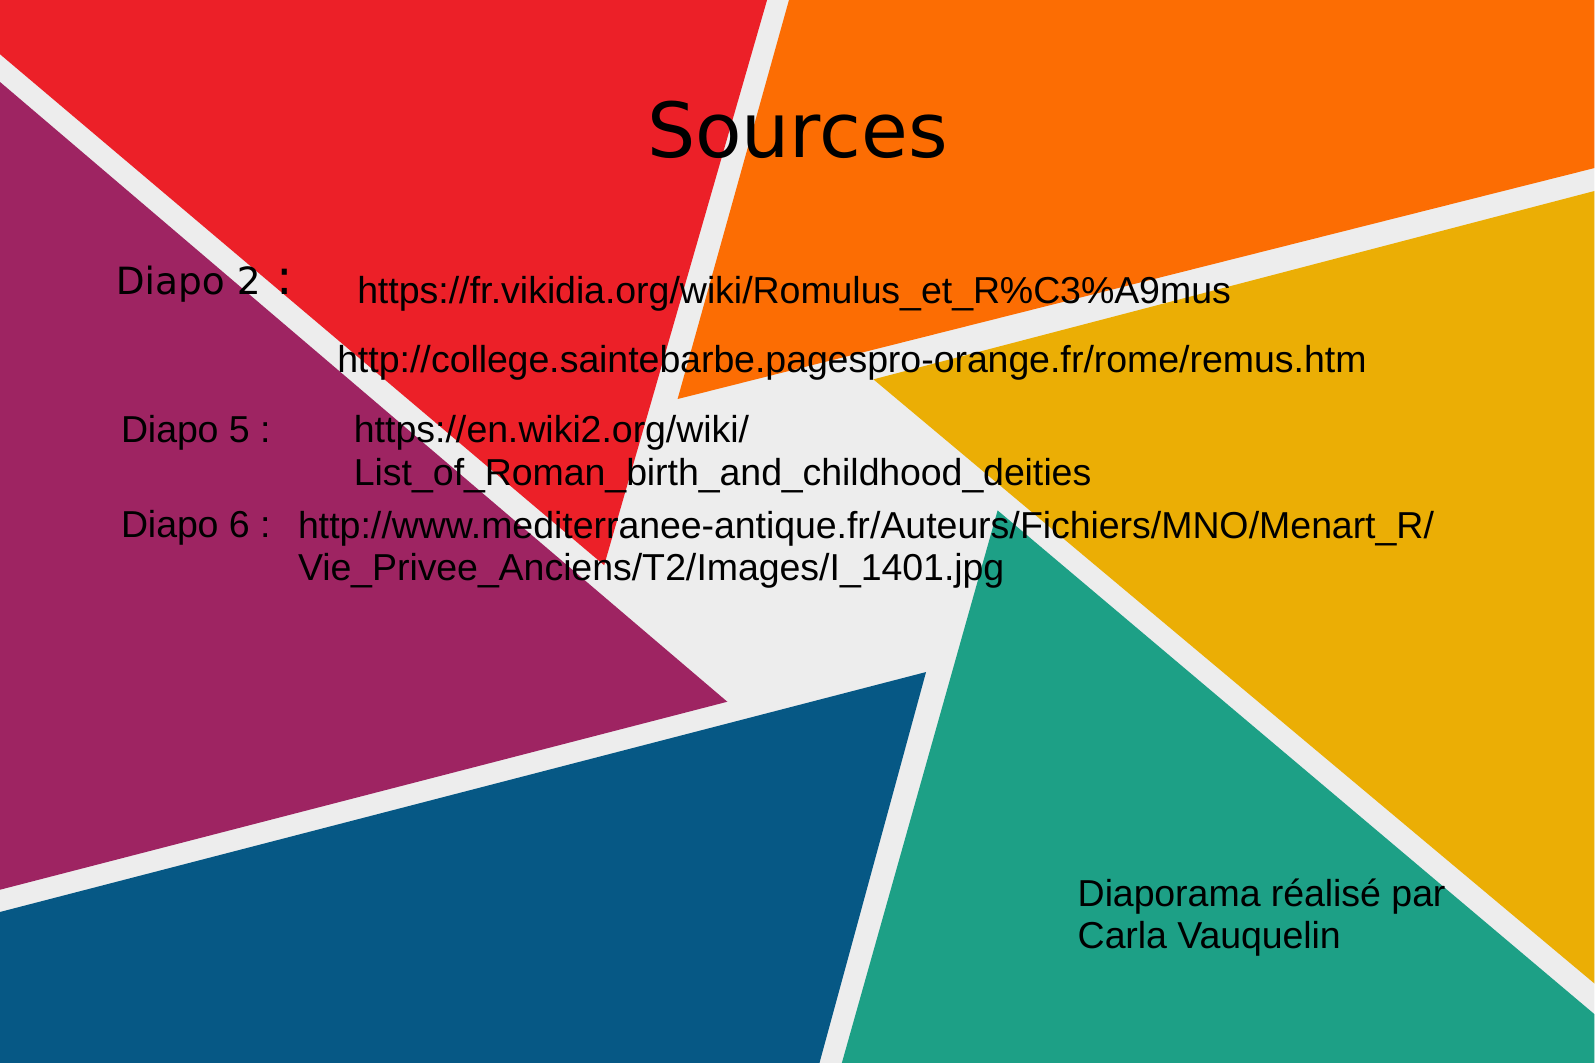

# Sources
 Diapo 2 :
https://fr.vikidia.org/wiki/Romulus_et_R%C3%A9mus
http://college.saintebarbe.pagespro-orange.fr/rome/remus.htm
Diapo 5 :
https://en.wiki2.org/wiki/List_of_Roman_birth_and_childhood_deities
Diapo 6 :
http://www.mediterranee-antique.fr/Auteurs/Fichiers/MNO/Menart_R/Vie_Privee_Anciens/T2/Images/I_1401.jpg
Diaporama réalisé par Carla Vauquelin